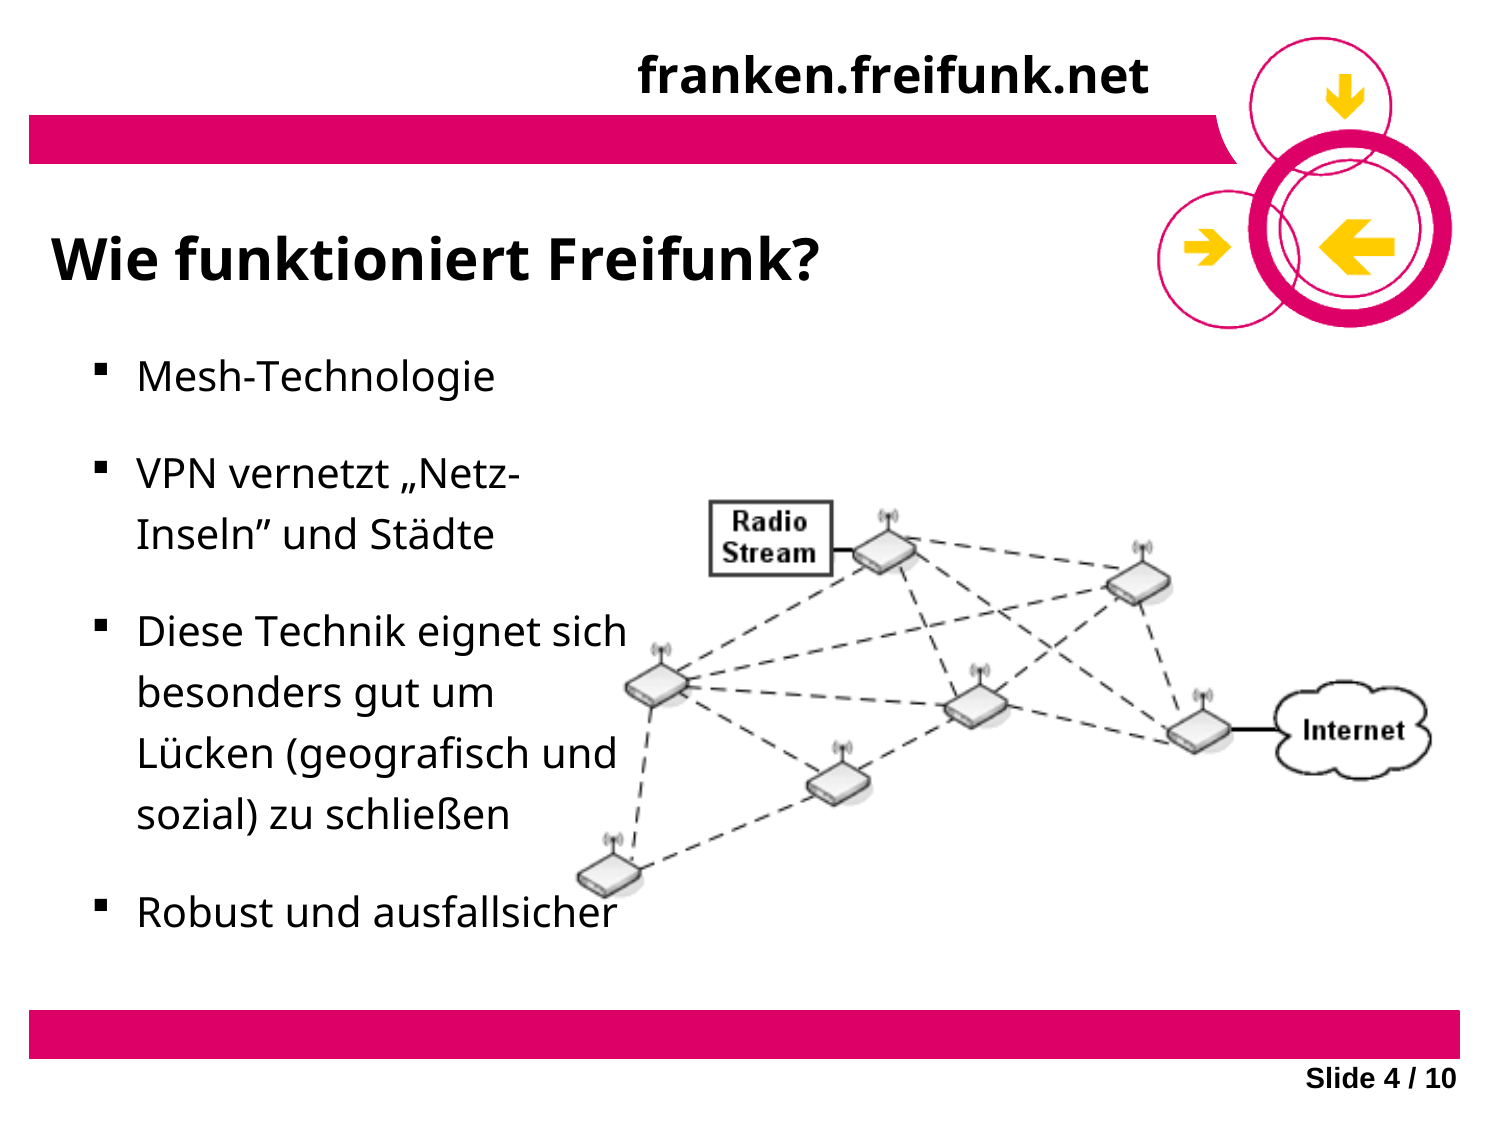

Wie funktioniert Freifunk?
Mesh-Technologie
VPN vernetzt „Netz-Inseln” und Städte
Diese Technik eignet sich besonders gut um Lücken (geografisch und sozial) zu schließen
Robust und ausfallsicher
4